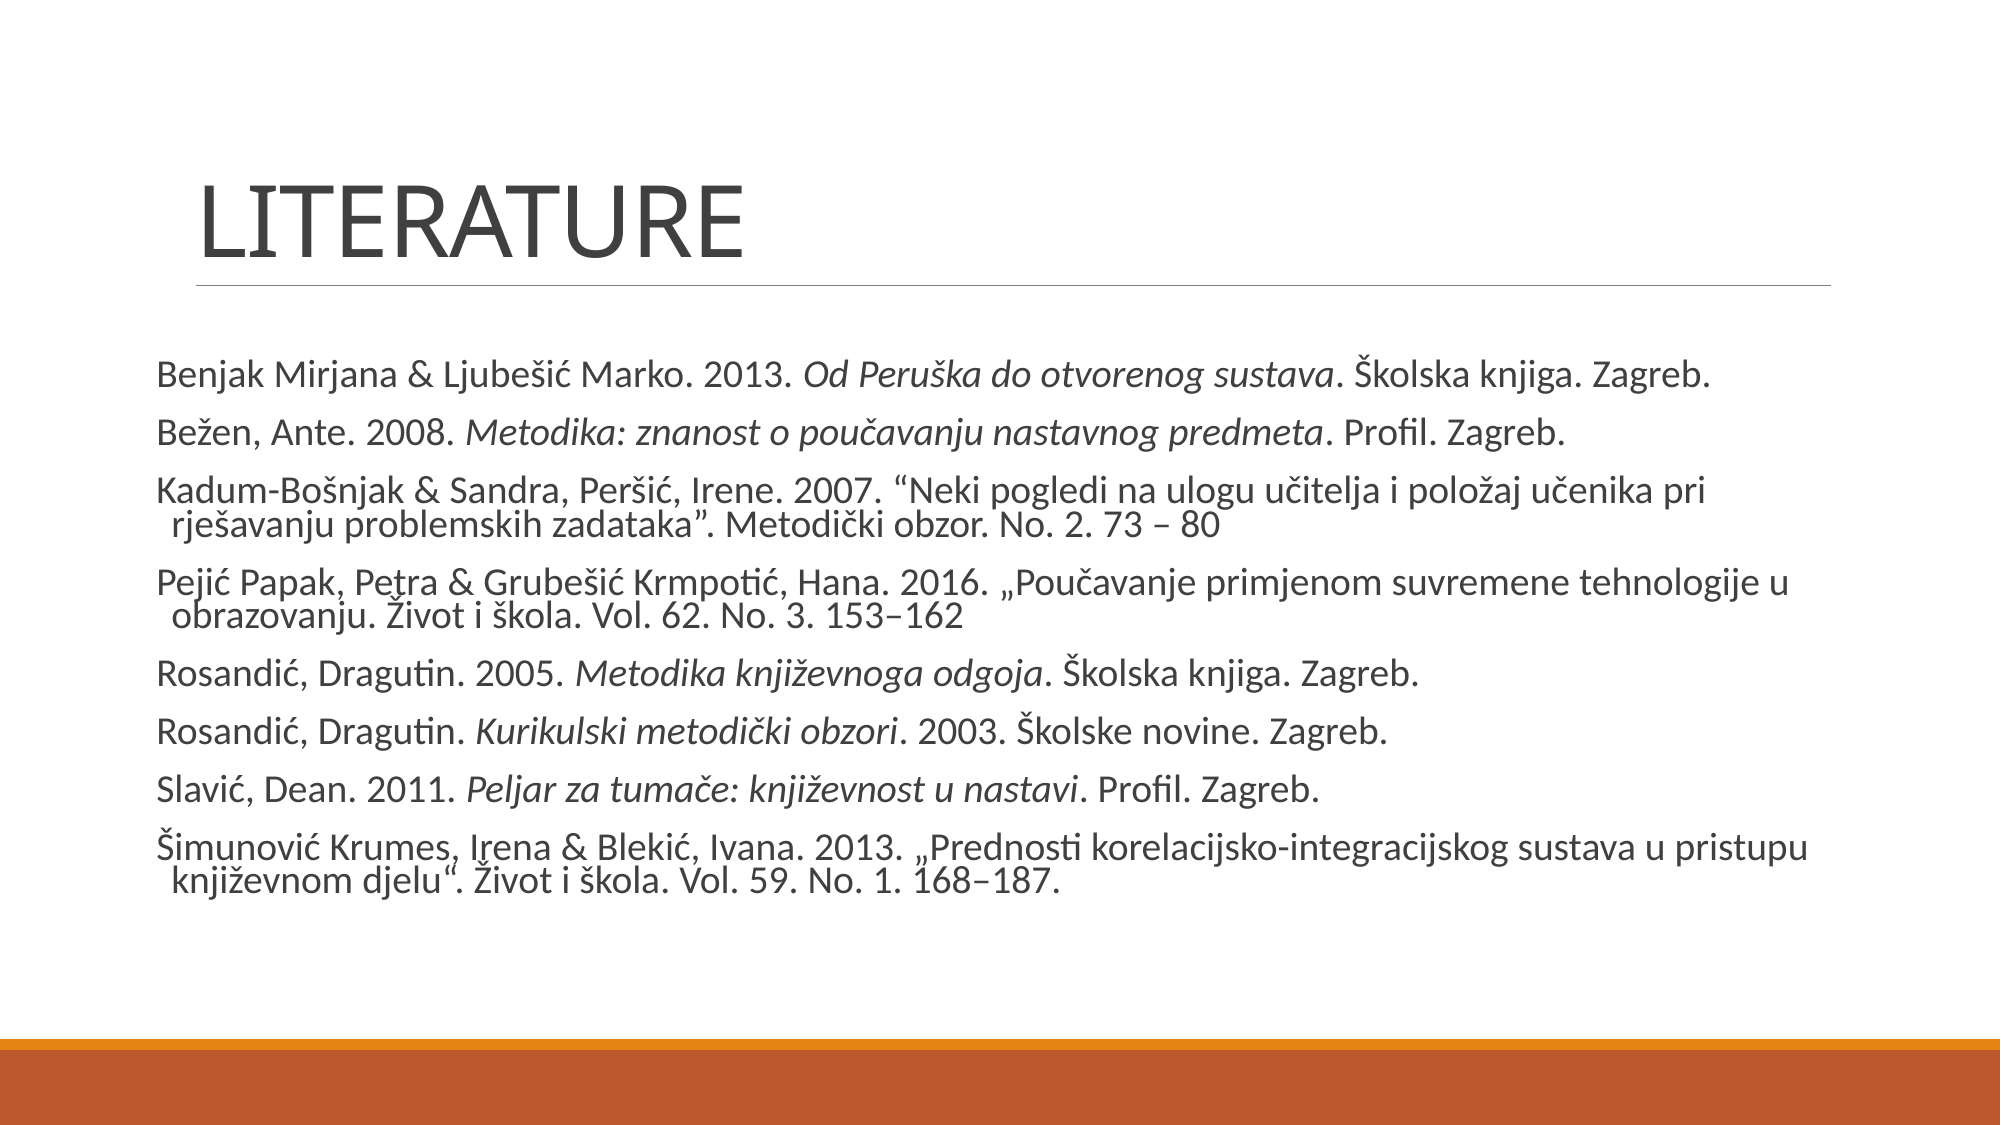

# LITERATURE
Benjak Mirjana & Ljubešić Marko. 2013. Od Peruška do otvorenog sustava. Školska knjiga. Zagreb.
Bežen, Ante. 2008. Metodika: znanost o poučavanju nastavnog predmeta. Profil. Zagreb.
Kadum-Bošnjak & Sandra, Peršić, Irene. 2007. “Neki pogledi na ulogu učitelja i položaj učenika pri rješavanju problemskih zadataka”. Metodički obzor. No. 2. 73 – 80
Pejić Papak, Petra & Grubešić Krmpotić, Hana. 2016. „Poučavanje primjenom suvremene tehnologije u obrazovanju. Život i škola. Vol. 62. No. 3. 153–162
Rosandić, Dragutin. 2005. Metodika književnoga odgoja. Školska knjiga. Zagreb.
Rosandić, Dragutin. Kurikulski metodički obzori. 2003. Školske novine. Zagreb.
Slavić, Dean. 2011. Peljar za tumače: književnost u nastavi. Profil. Zagreb.
Šimunović Krumes, Irena & Blekić, Ivana. 2013. „Prednosti korelacijsko-integracijskog sustava u pristupu književnom djelu“. Život i škola. Vol. 59. No. 1. 168–187.